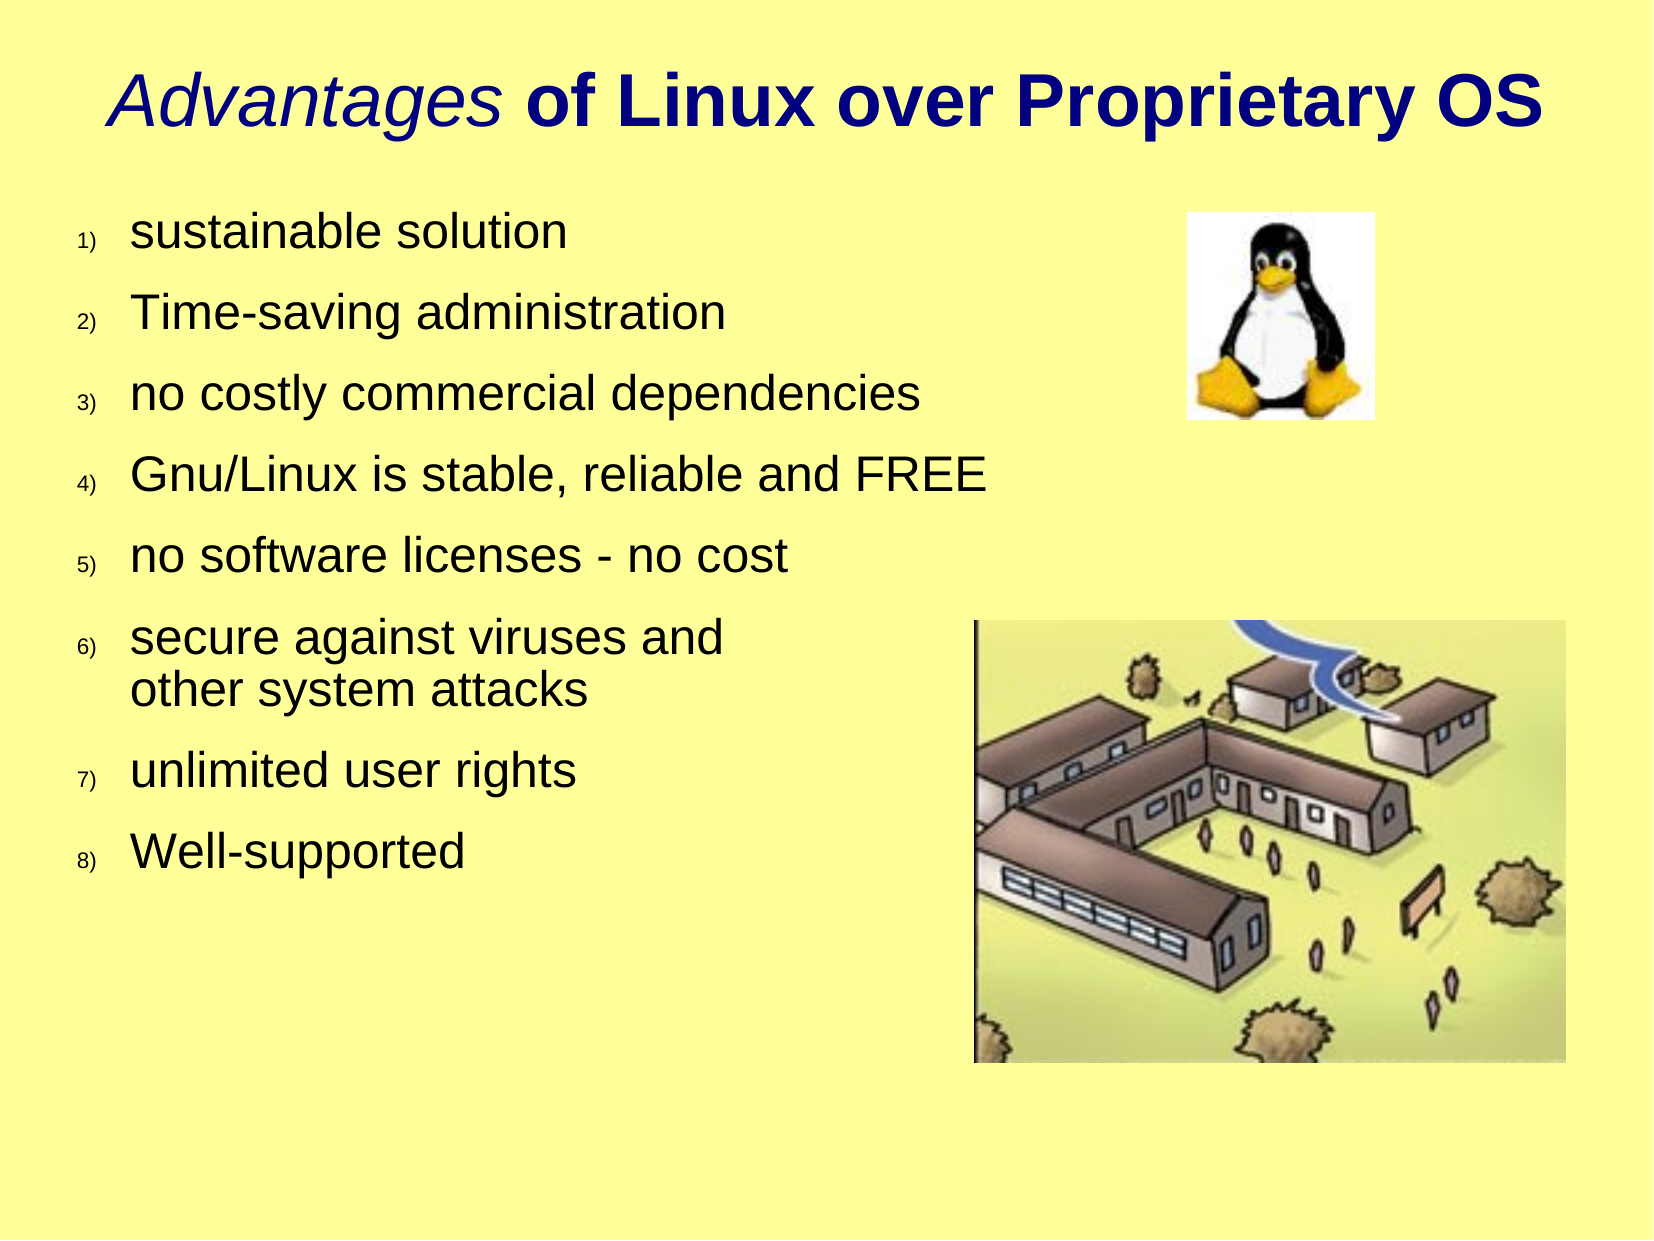

# Advantages of Linux over Proprietary OS
sustainable solution
Time-saving administration
no costly commercial dependencies
Gnu/Linux is stable, reliable and FREE
no software licenses - no cost
secure against viruses and
other system attacks
unlimited user rights
Well-supported